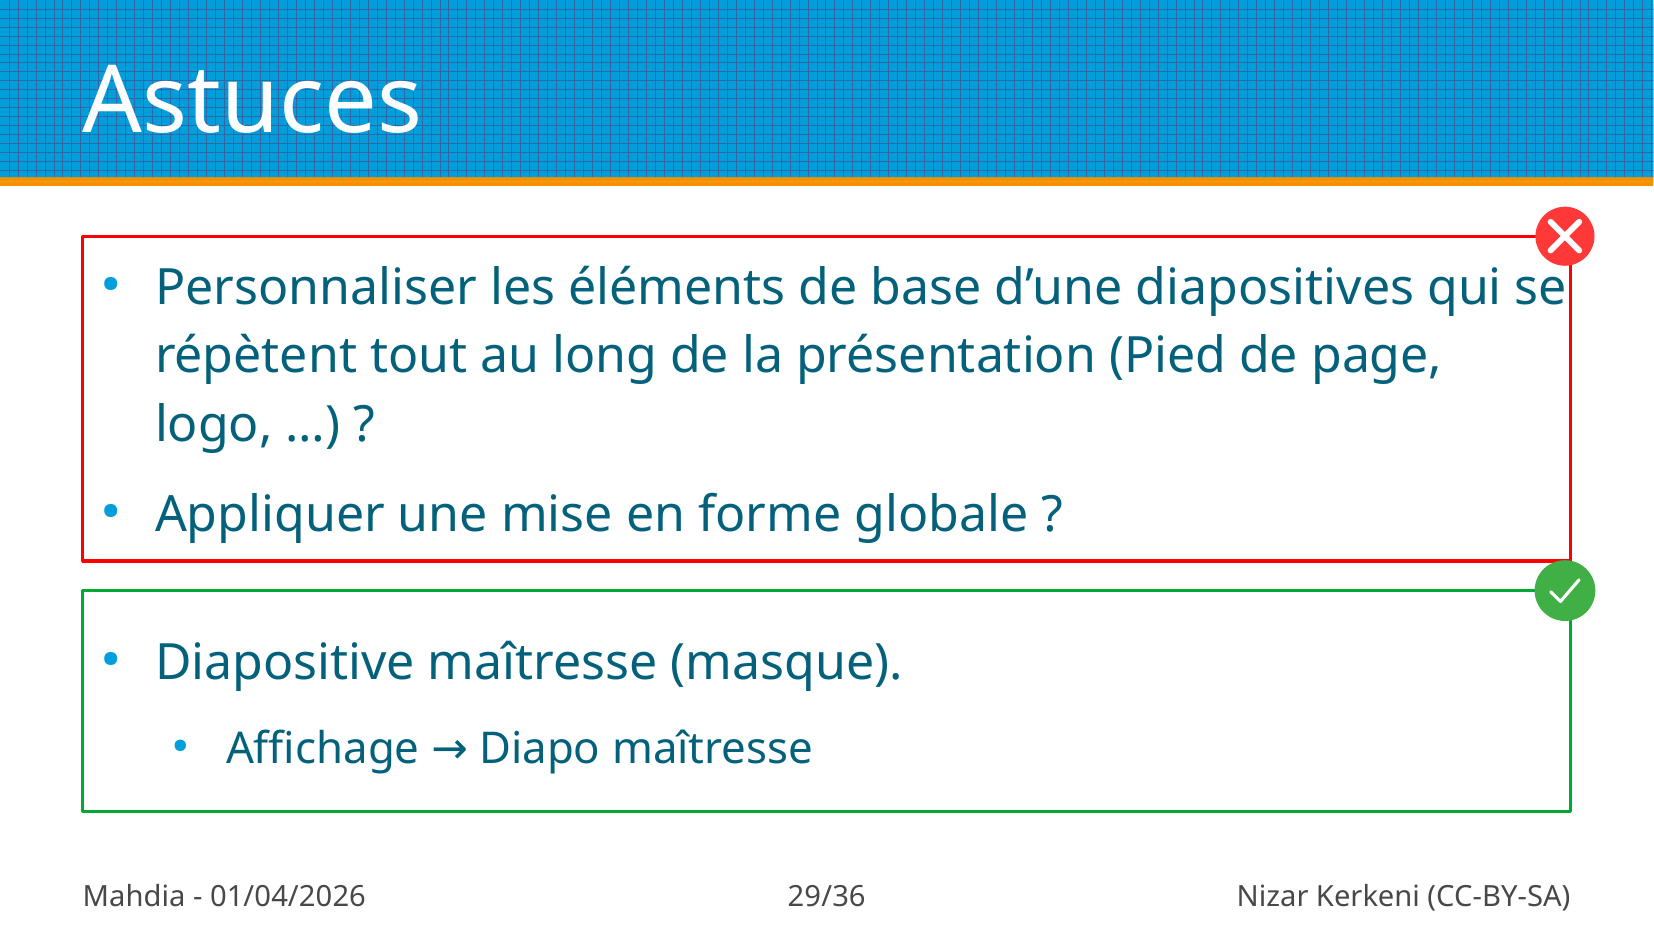

# Astuces
Personnaliser les éléments de base d’une diapositives qui se répètent tout au long de la présentation (Pied de page, logo, …) ?
Appliquer une mise en forme globale ?
Diapositive maîtresse (masque).
Affichage → Diapo maîtresse
Mahdia - 01/04/2026
29